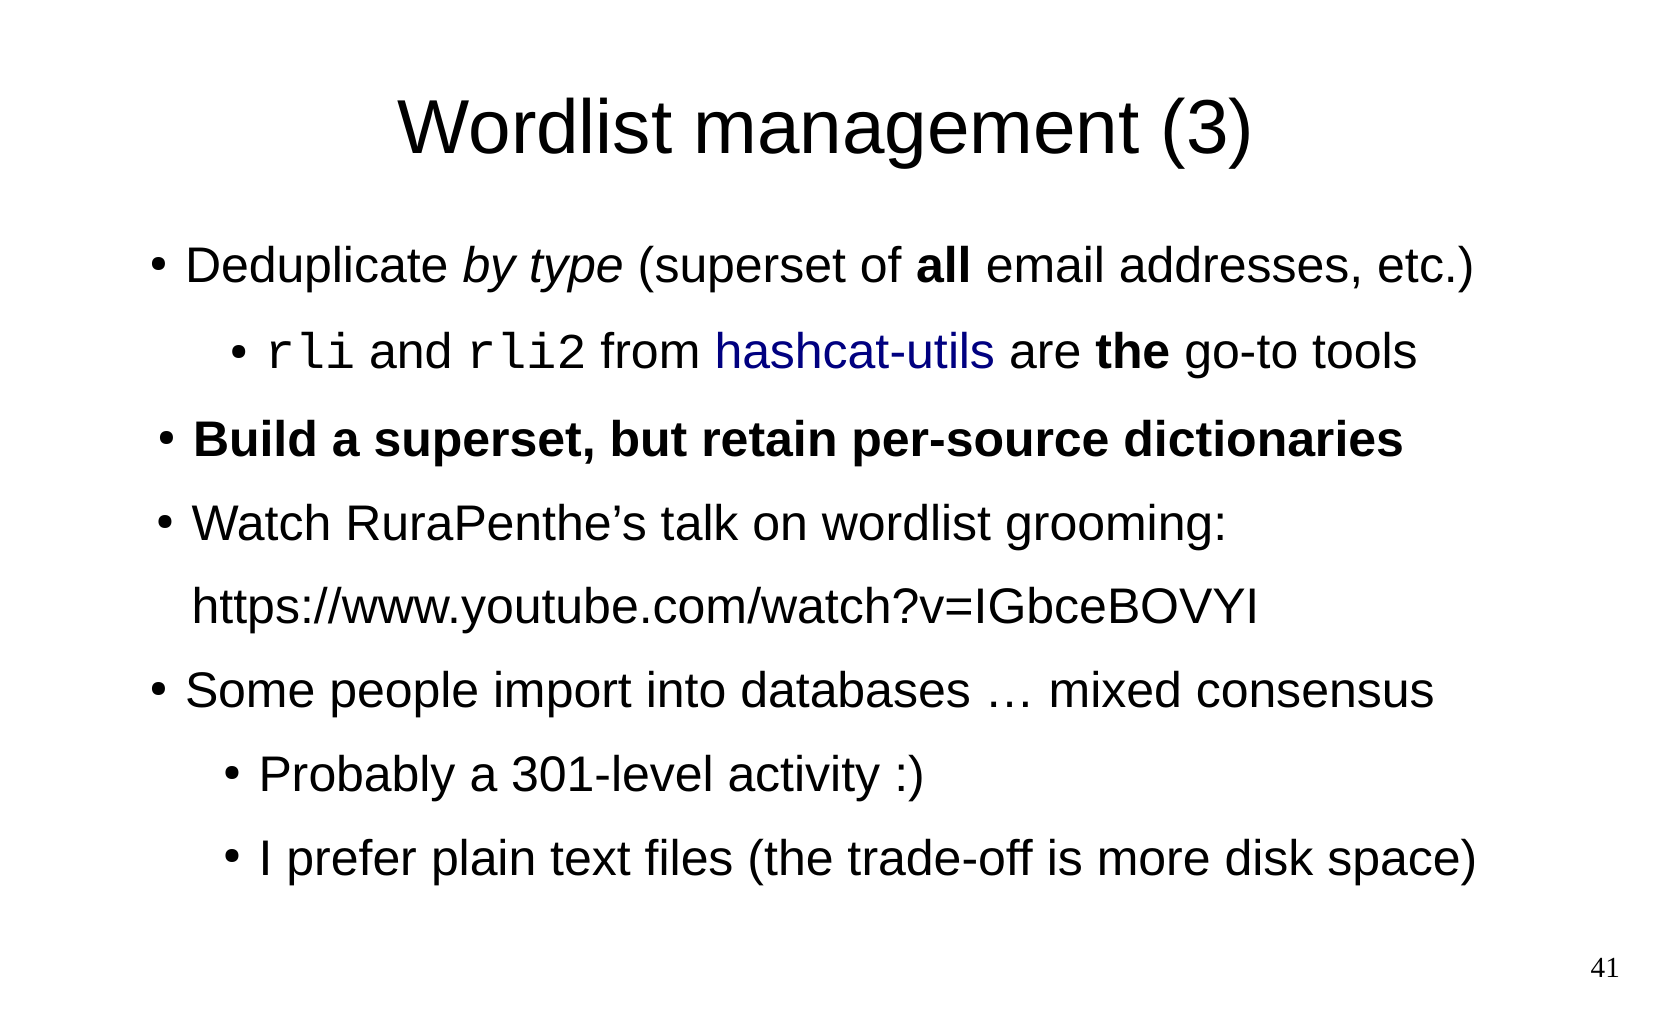

# Wordlist management (3)
Deduplicate by type (superset of all email addresses, etc.)
rli and rli2 from hashcat-utils are the go-to tools
Build a superset, but retain per-source dictionaries
Watch RuraPenthe’s talk on wordlist grooming:
https://www.youtube.com/watch?v=IGbceBOVYI
Some people import into databases … mixed consensus
Probably a 301-level activity :)
I prefer plain text files (the trade-off is more disk space)